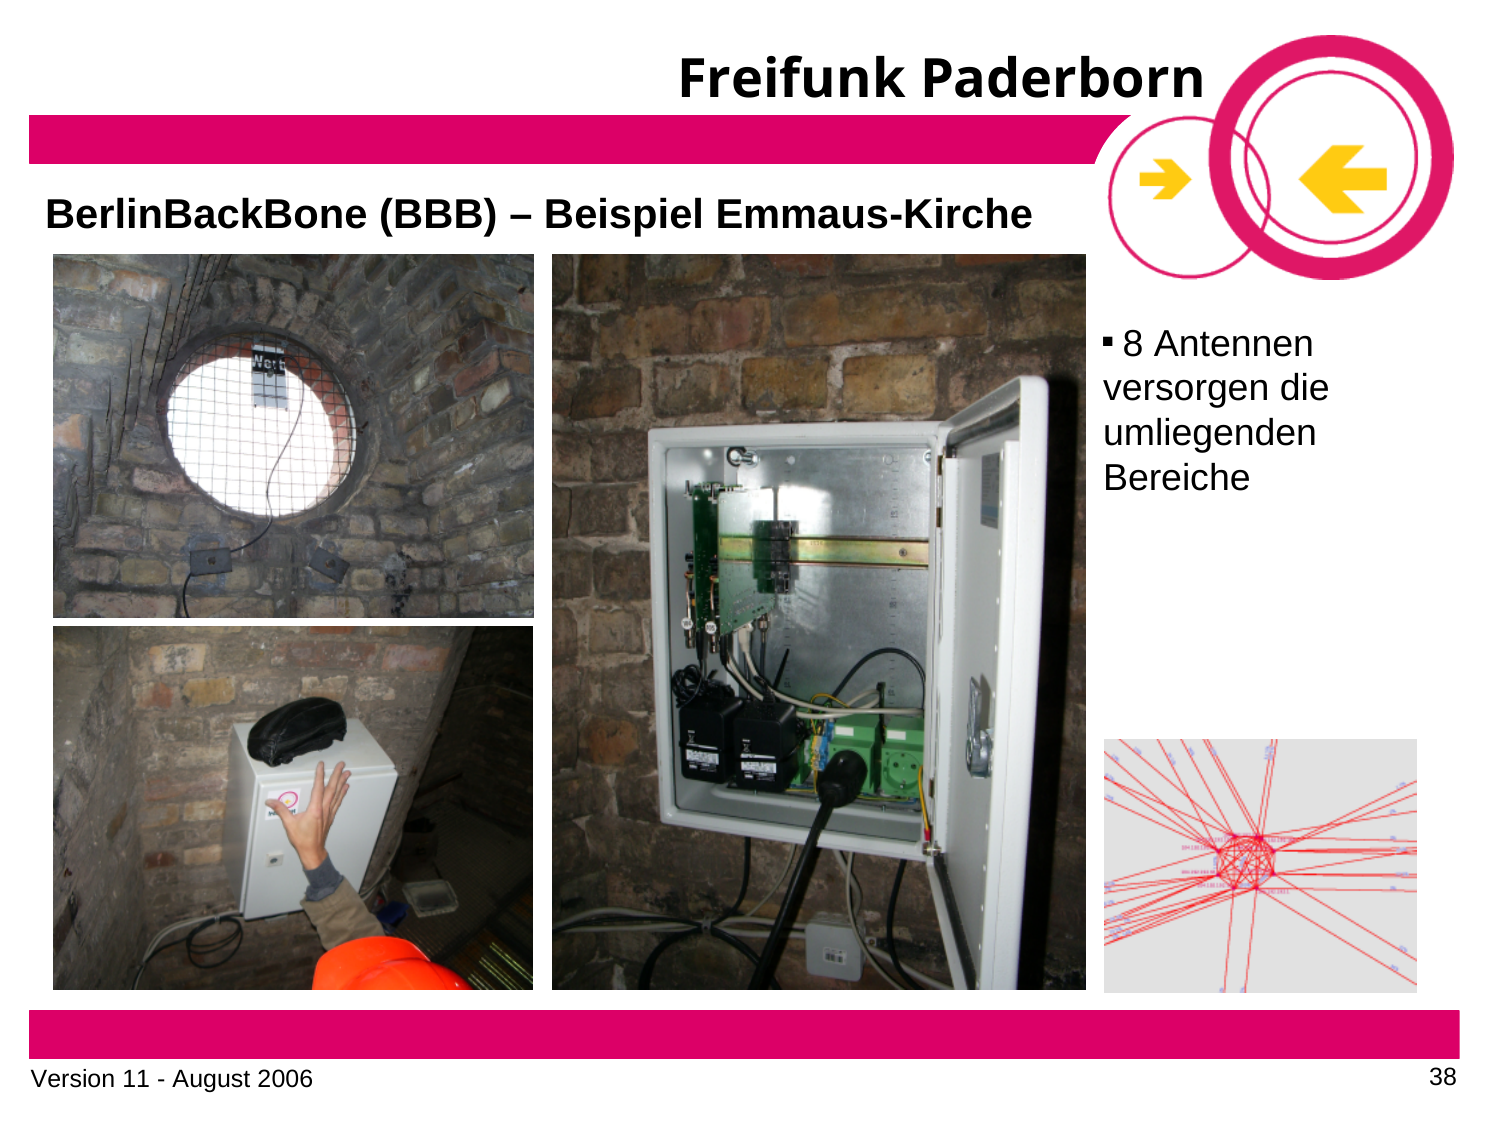

BerlinBackBone (BBB) – Beispiel Emmaus-Kirche
 8 Antennen versorgen die umliegenden Bereiche
38
Version 11 - August 2006